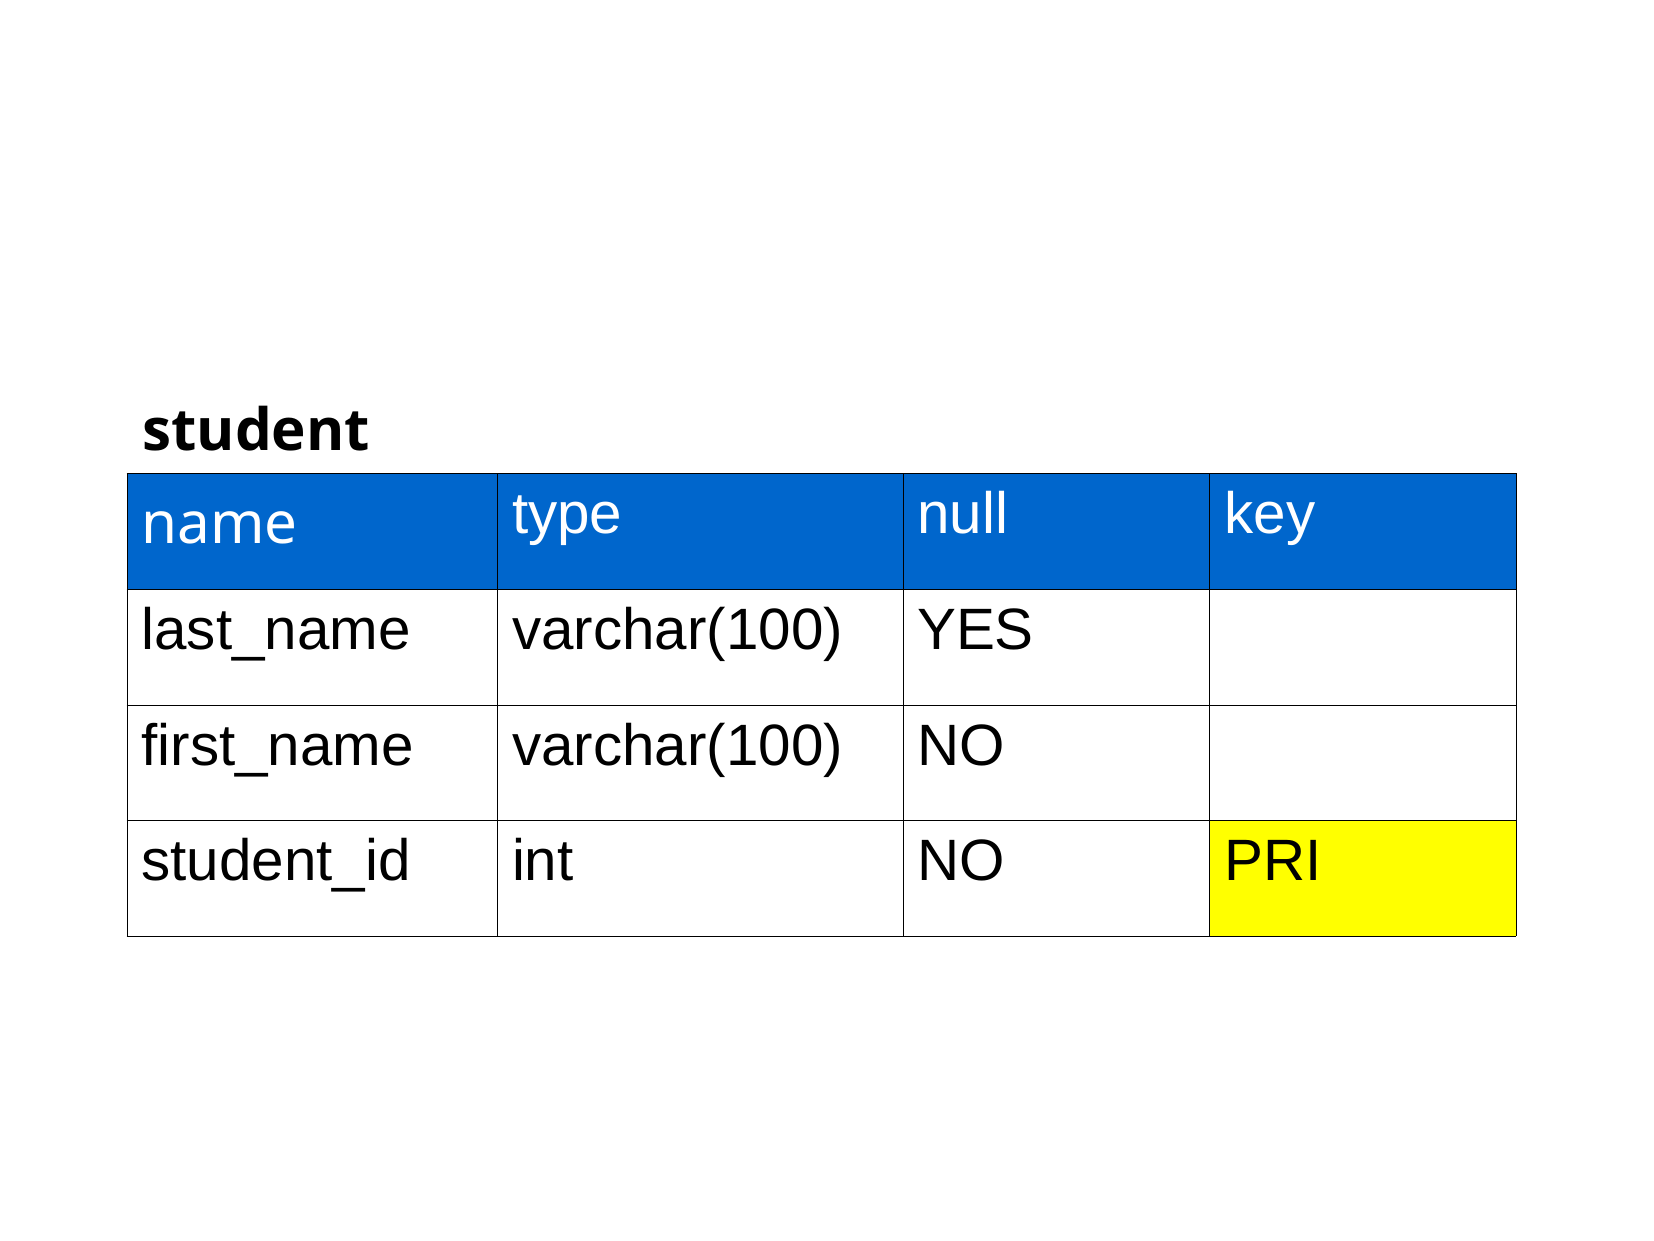

#
student
| name | type | null | key |
| --- | --- | --- | --- |
| last\_name | varchar(100) | YES | |
| first\_name | varchar(100) | NO | |
| student\_id | int | NO | PRI |